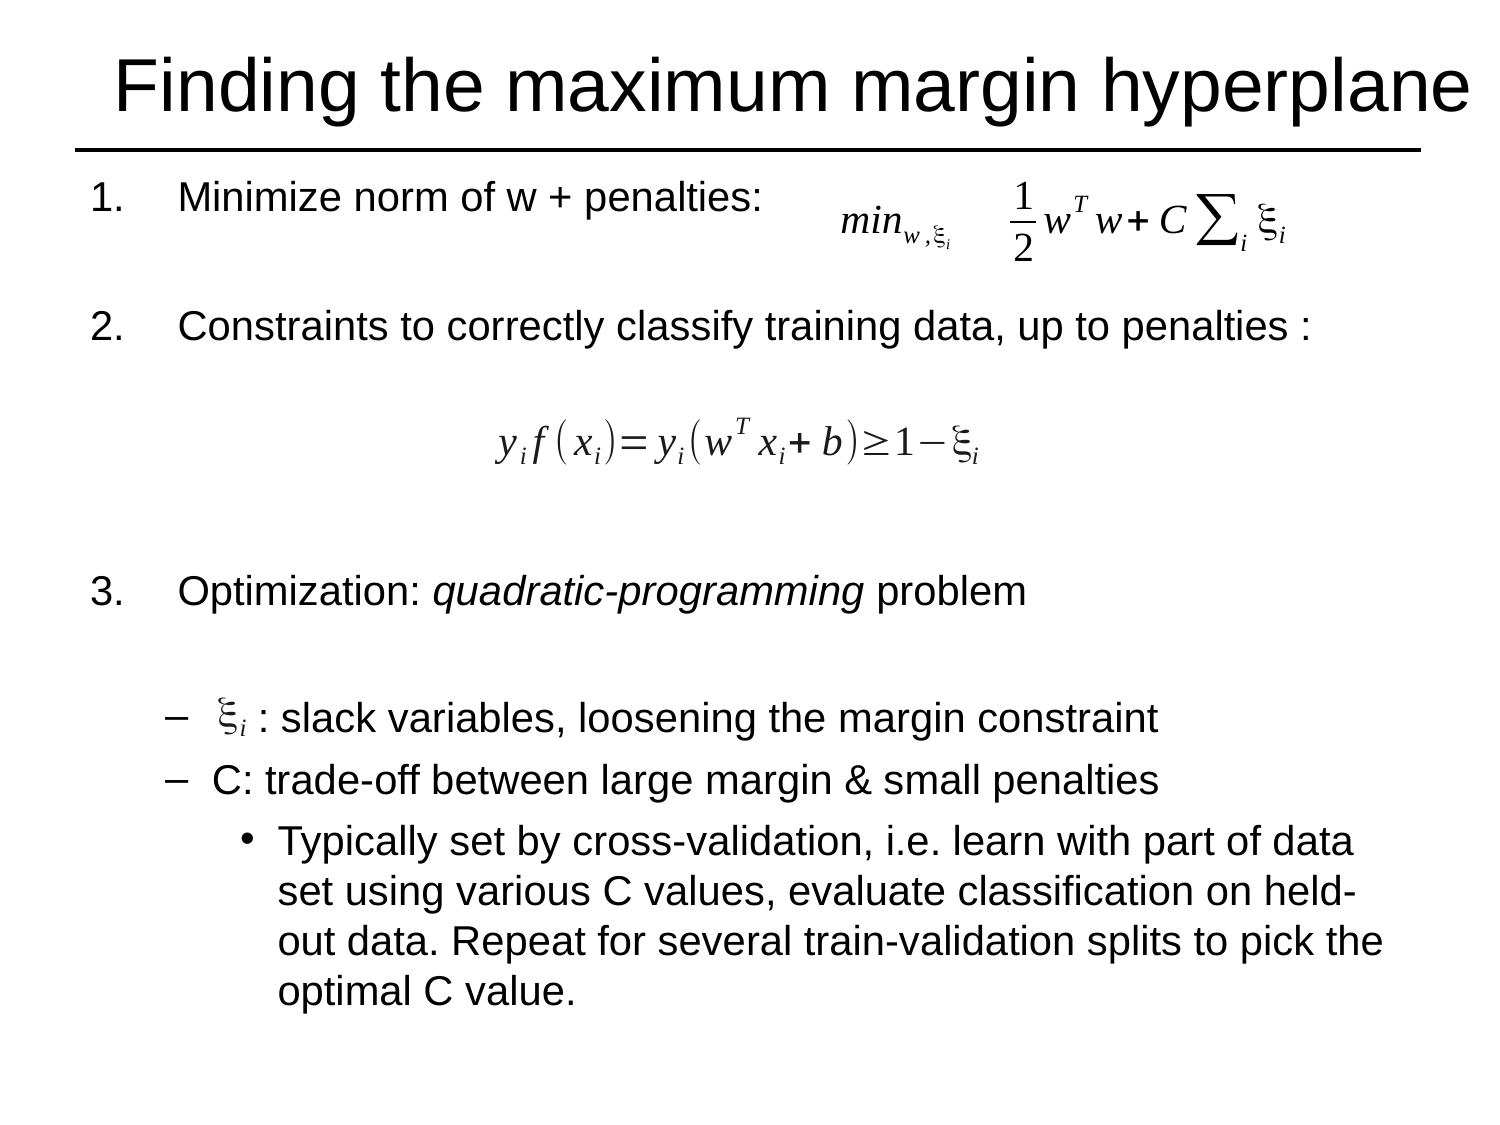

# Finding the maximum margin hyperplane
Minimize norm of w + penalties:
Constraints to correctly classify training data, up to penalties :
Optimization: quadratic-programming problem
 : slack variables, loosening the margin constraint
C: trade-off between large margin & small penalties
Typically set by cross-validation, i.e. learn with part of data set using various C values, evaluate classification on held-out data. Repeat for several train-validation splits to pick the optimal C value.